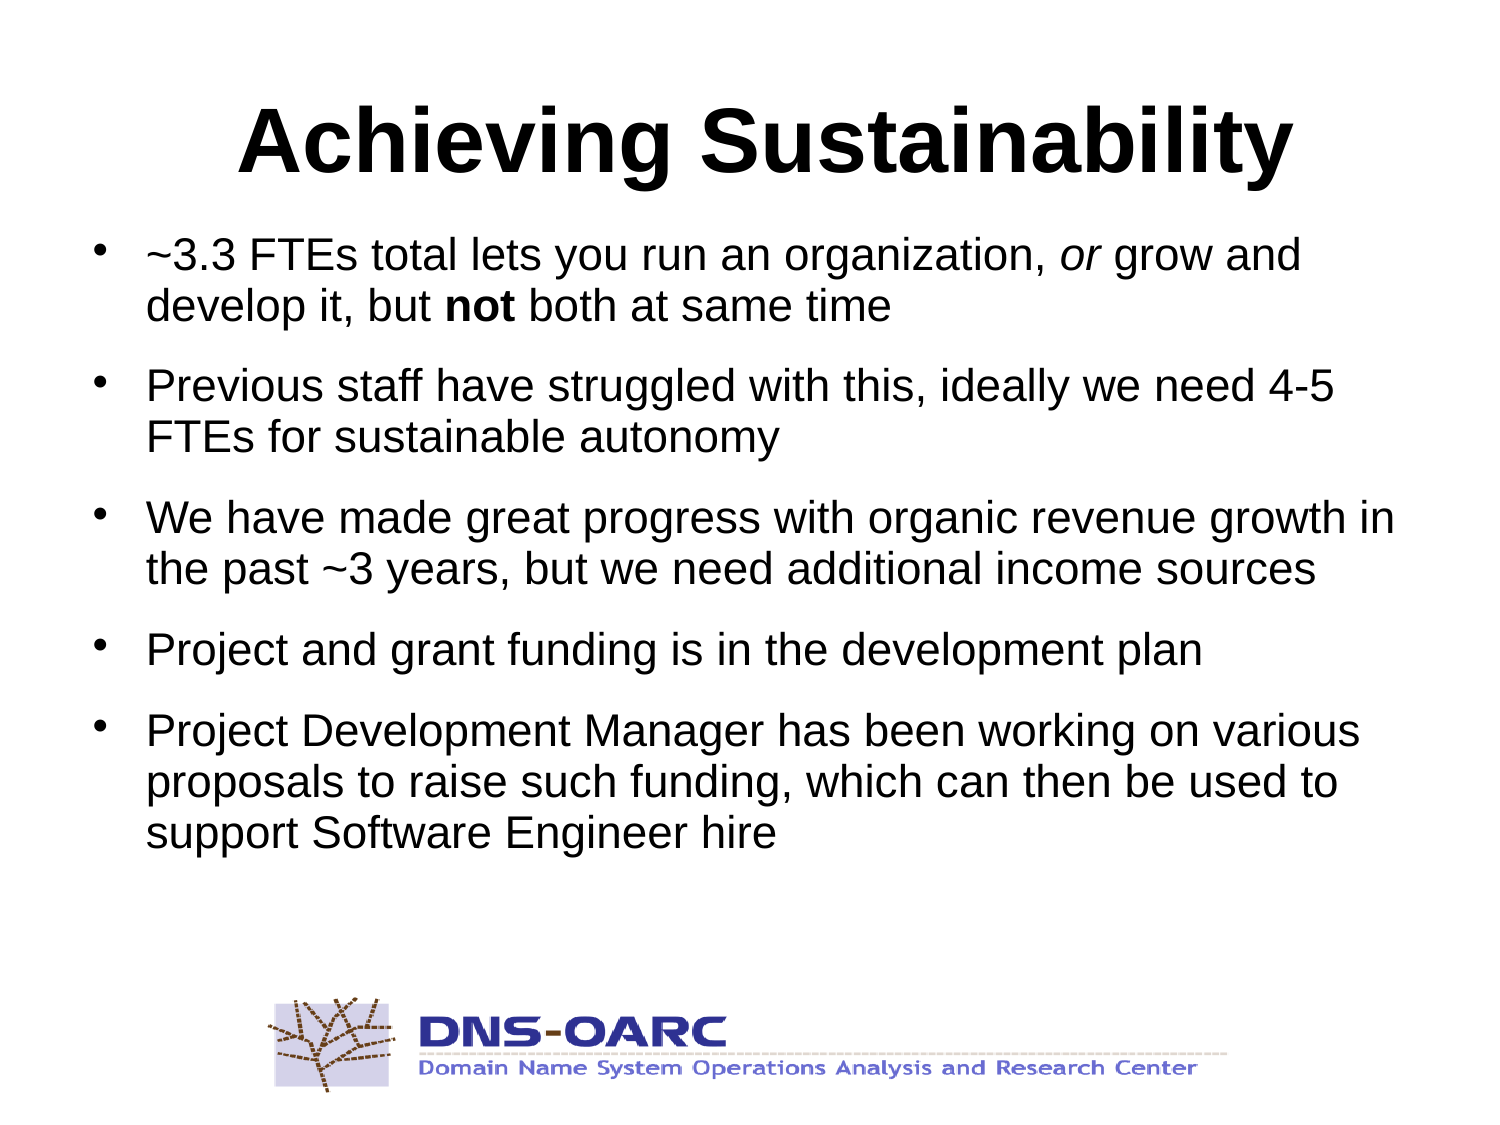

Achieving Sustainability
# ~3.3 FTEs total lets you run an organization, or grow and develop it, but not both at same time
Previous staff have struggled with this, ideally we need 4-5 FTEs for sustainable autonomy
We have made great progress with organic revenue growth in the past ~3 years, but we need additional income sources
Project and grant funding is in the development plan
Project Development Manager has been working on various proposals to raise such funding, which can then be used to support Software Engineer hire